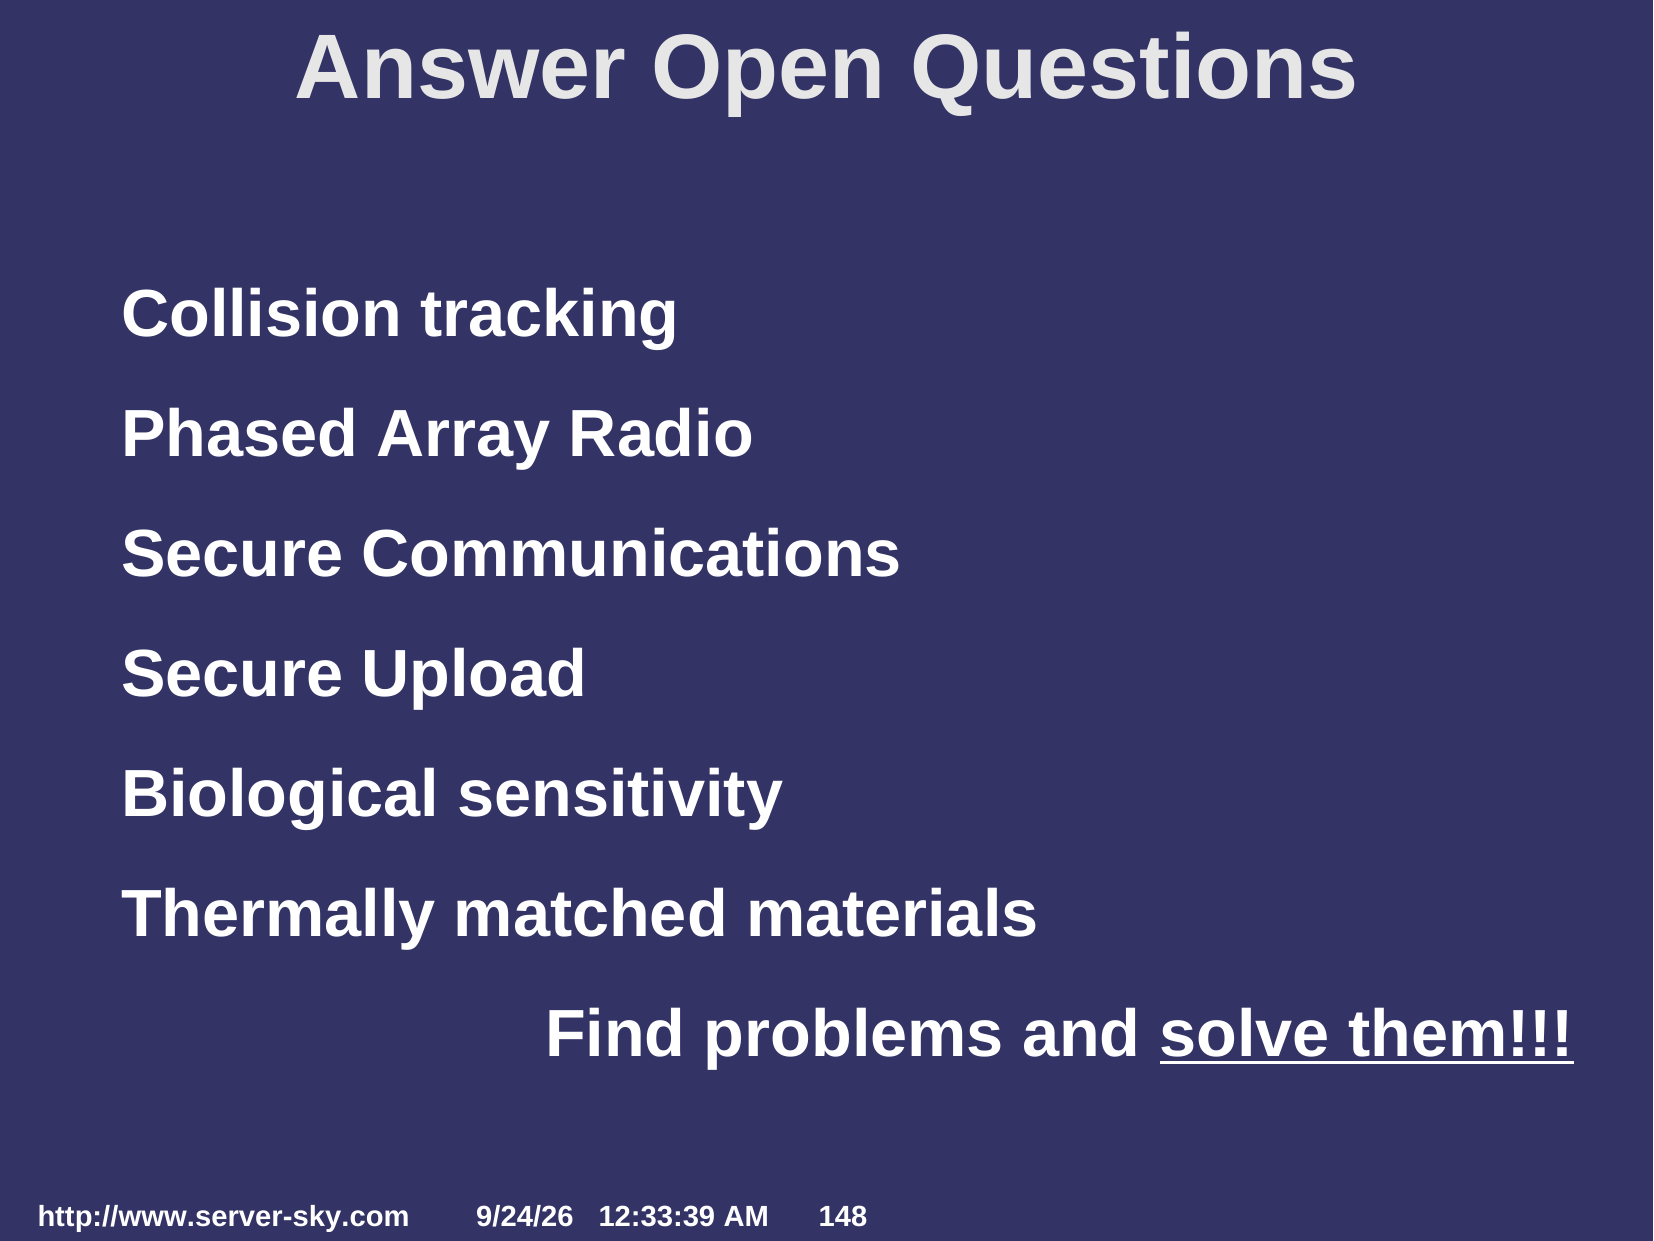

# Answer Open Questions
Collision tracking
Phased Array Radio
Secure Communications
Secure Upload
Biological sensitivity
Thermally matched materials
Find problems and solve them!!!